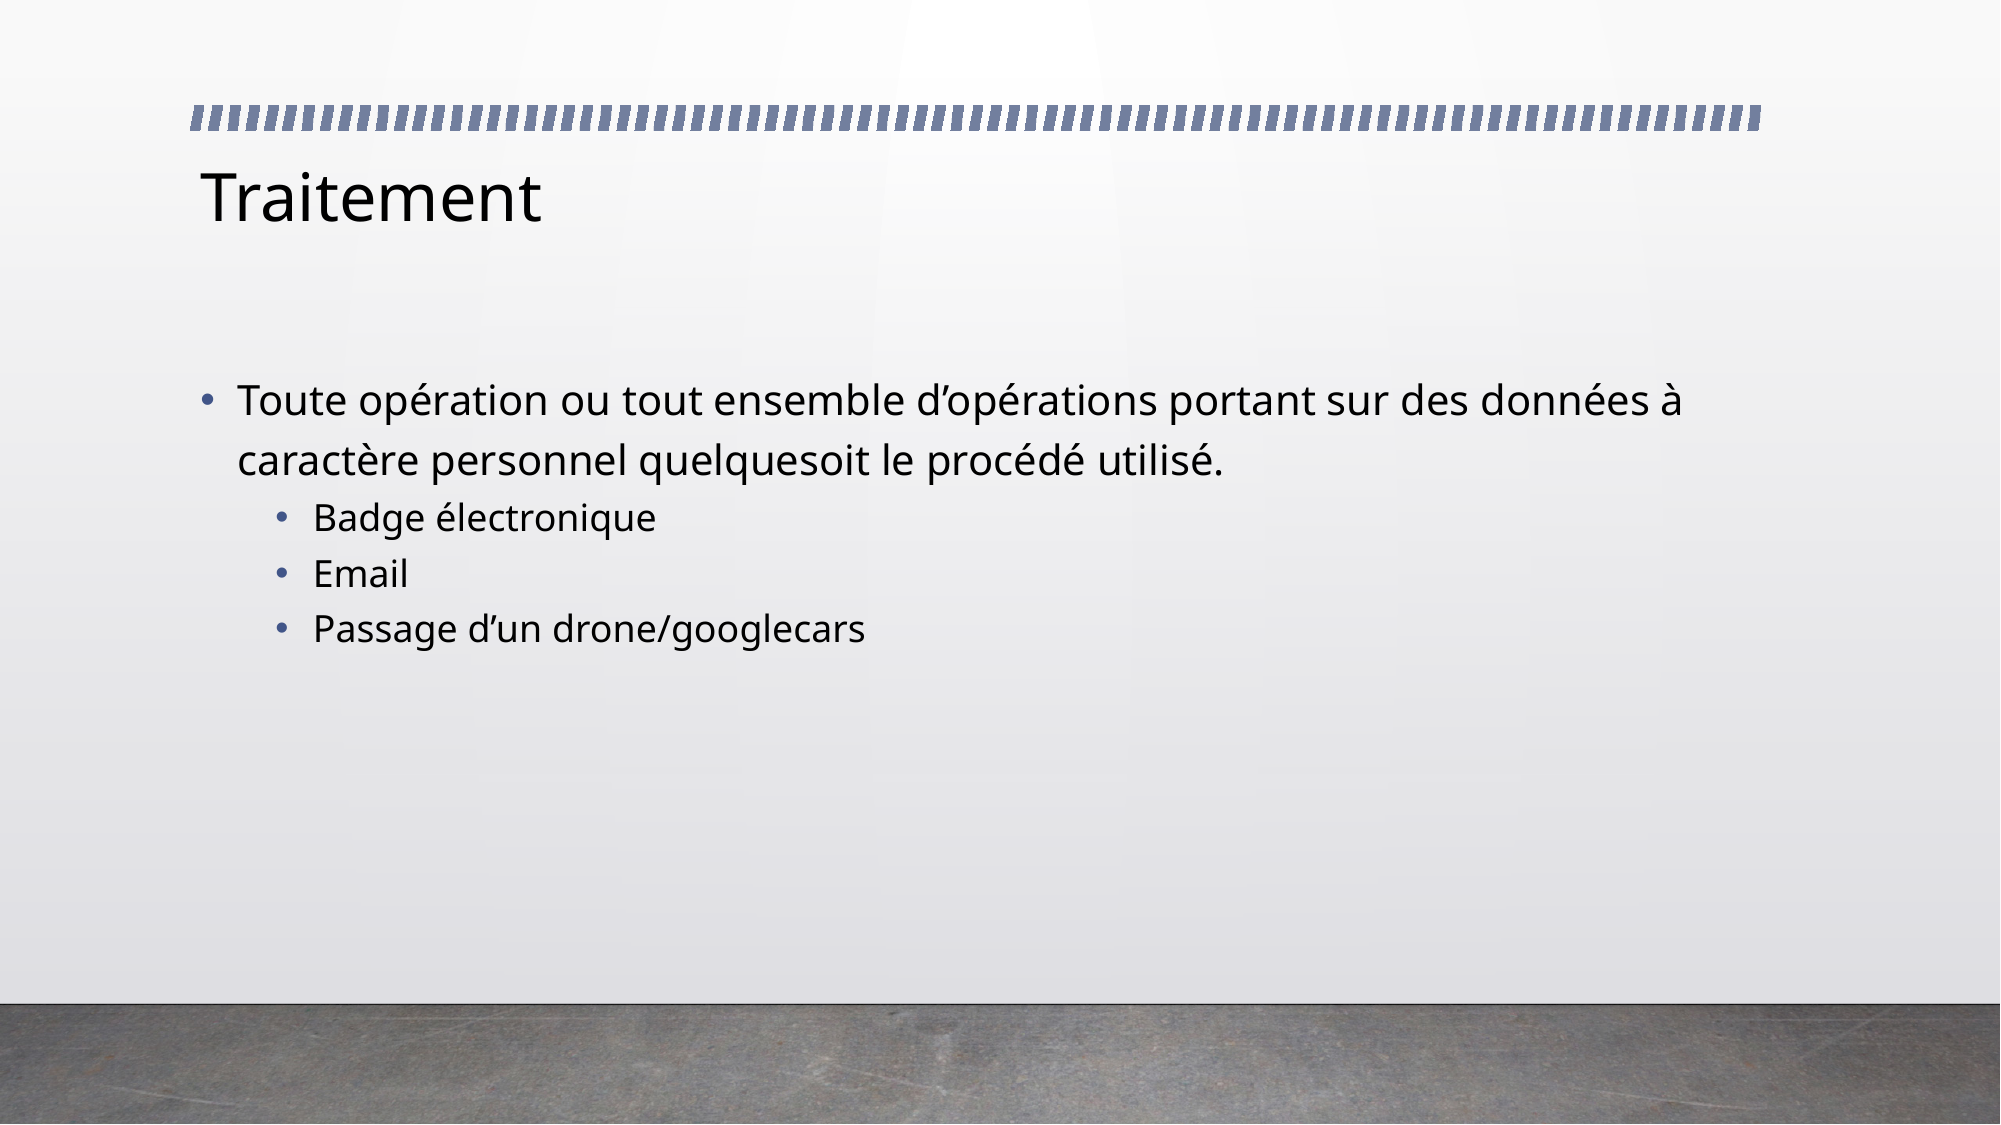

# Traitement
Toute opération ou tout ensemble d’opérations portant sur des données à caractère personnel quelquesoit le procédé utilisé.
Badge électronique
Email
Passage d’un drone/googlecars